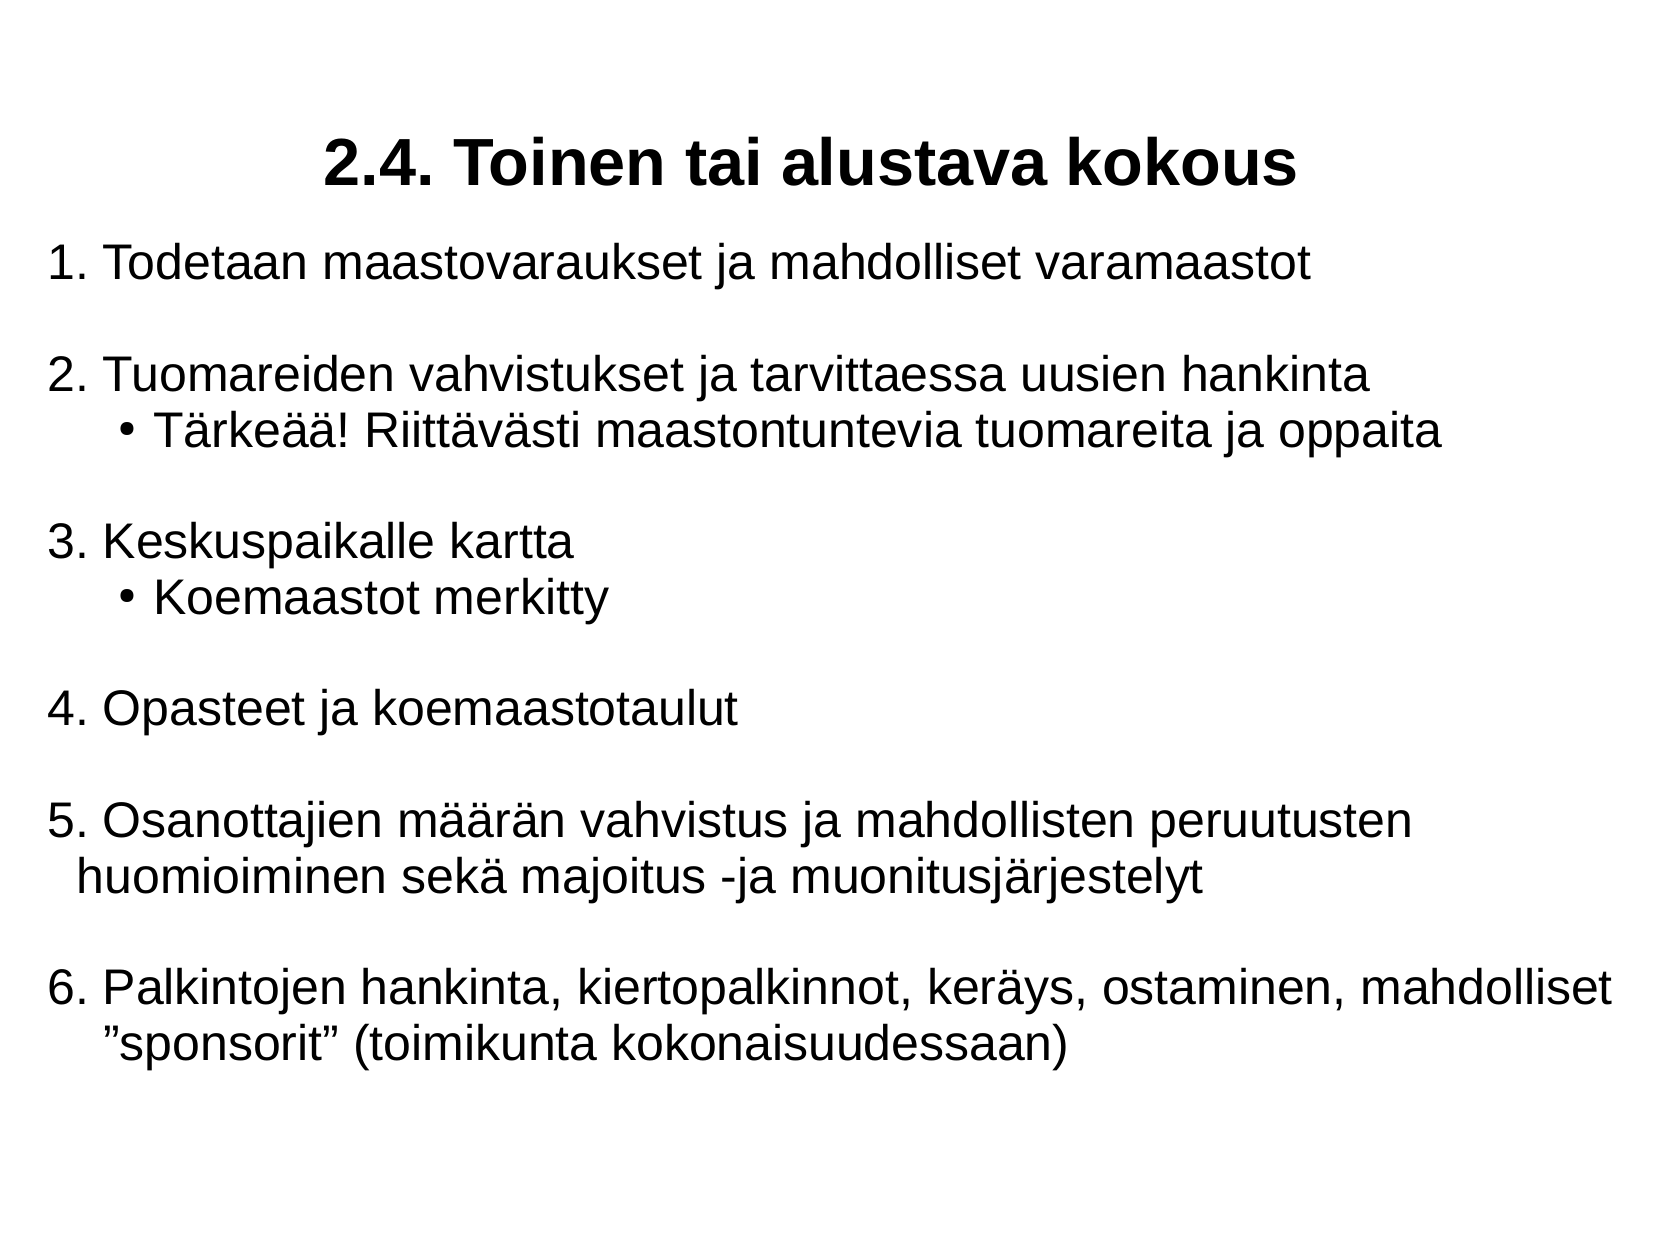

2.4. Toinen tai alustava kokous
# Todetaan maastovaraukset ja mahdolliset varamaastot
 Tuomareiden vahvistukset ja tarvittaessa uusien hankinta
Tärkeää! Riittävästi maastontuntevia tuomareita ja oppaita
 Keskuspaikalle kartta
Koemaastot merkitty
 Opasteet ja koemaastotaulut
 Osanottajien määrän vahvistus ja mahdollisten peruutusten huomioiminen sekä majoitus -ja muonitusjärjestelyt
 Palkintojen hankinta, kiertopalkinnot, keräys, ostaminen, mahdolliset ”sponsorit” (toimikunta kokonaisuudessaan)